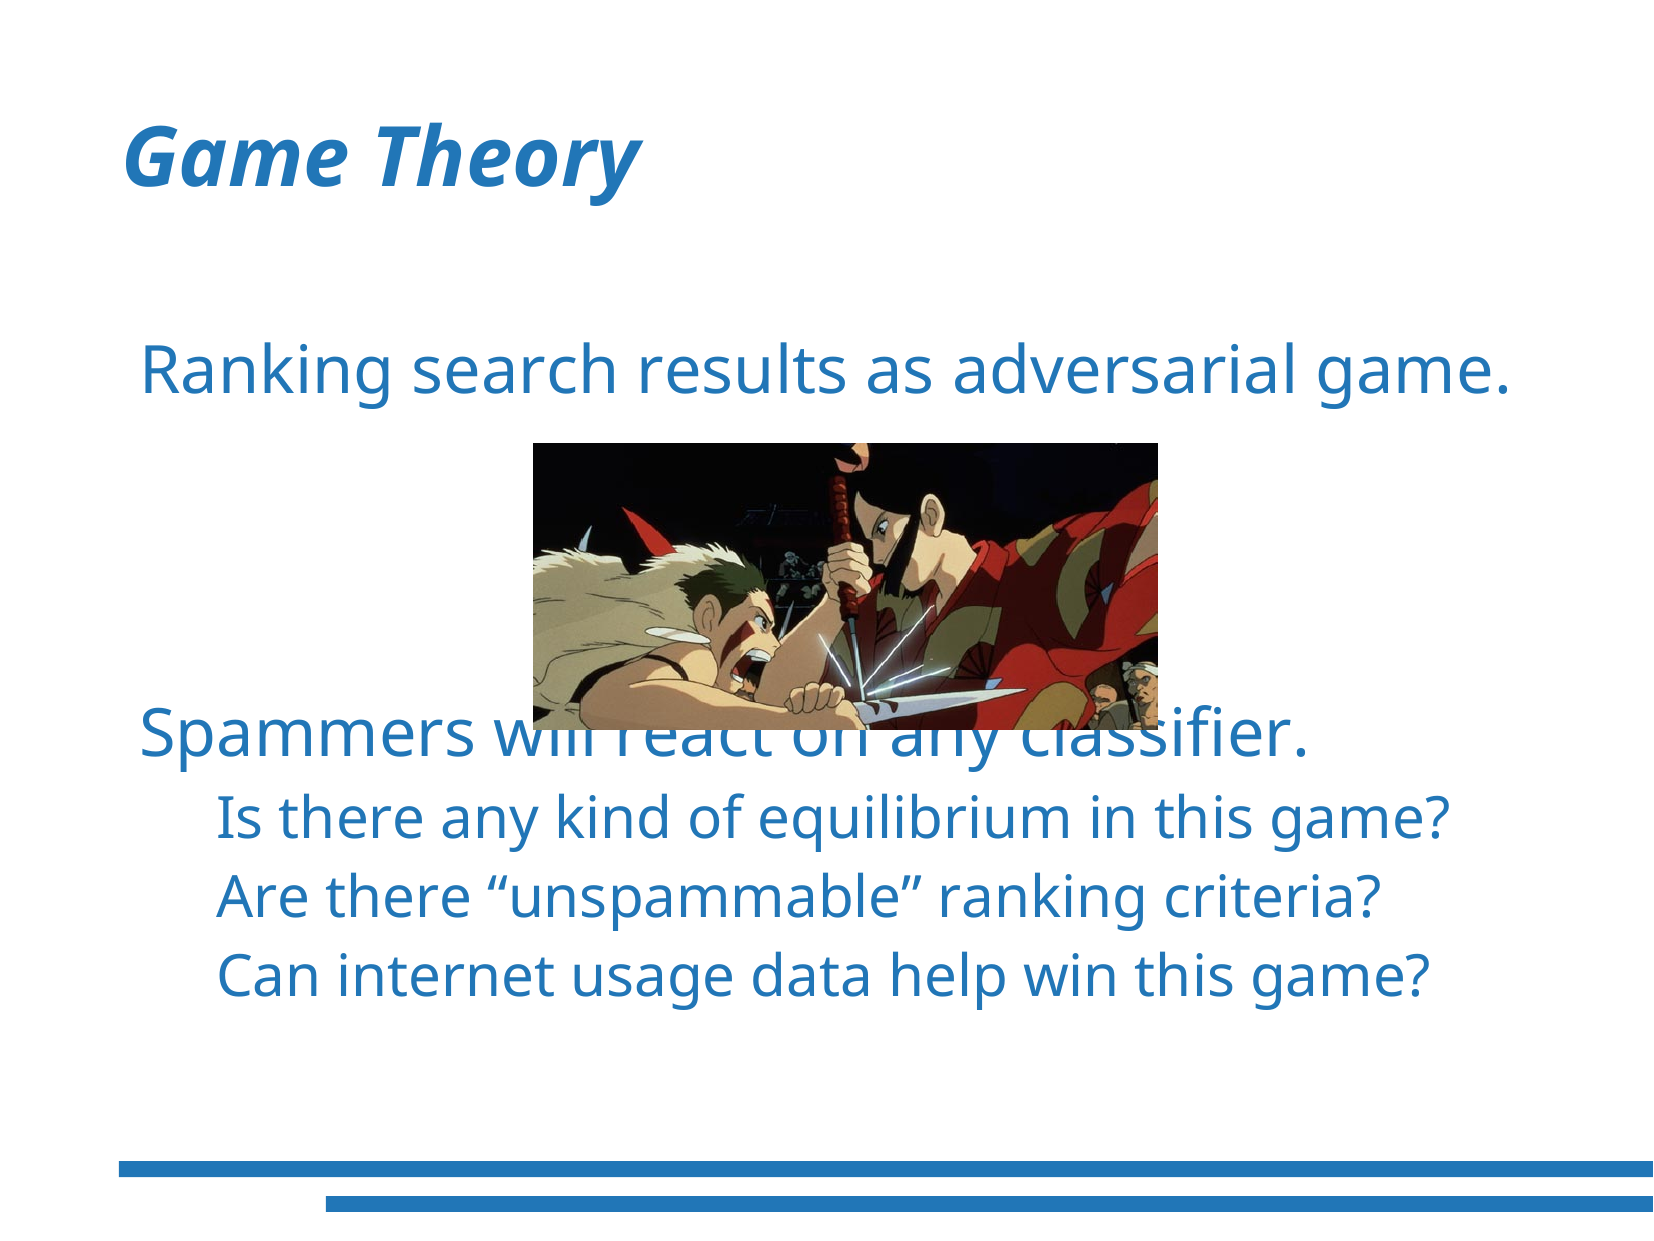

# Game Theory
Ranking search results as adversarial game.
Spammers will react on any classifier.
Is there any kind of equilibrium in this game?
Are there “unspammable” ranking criteria?
Can internet usage data help win this game?